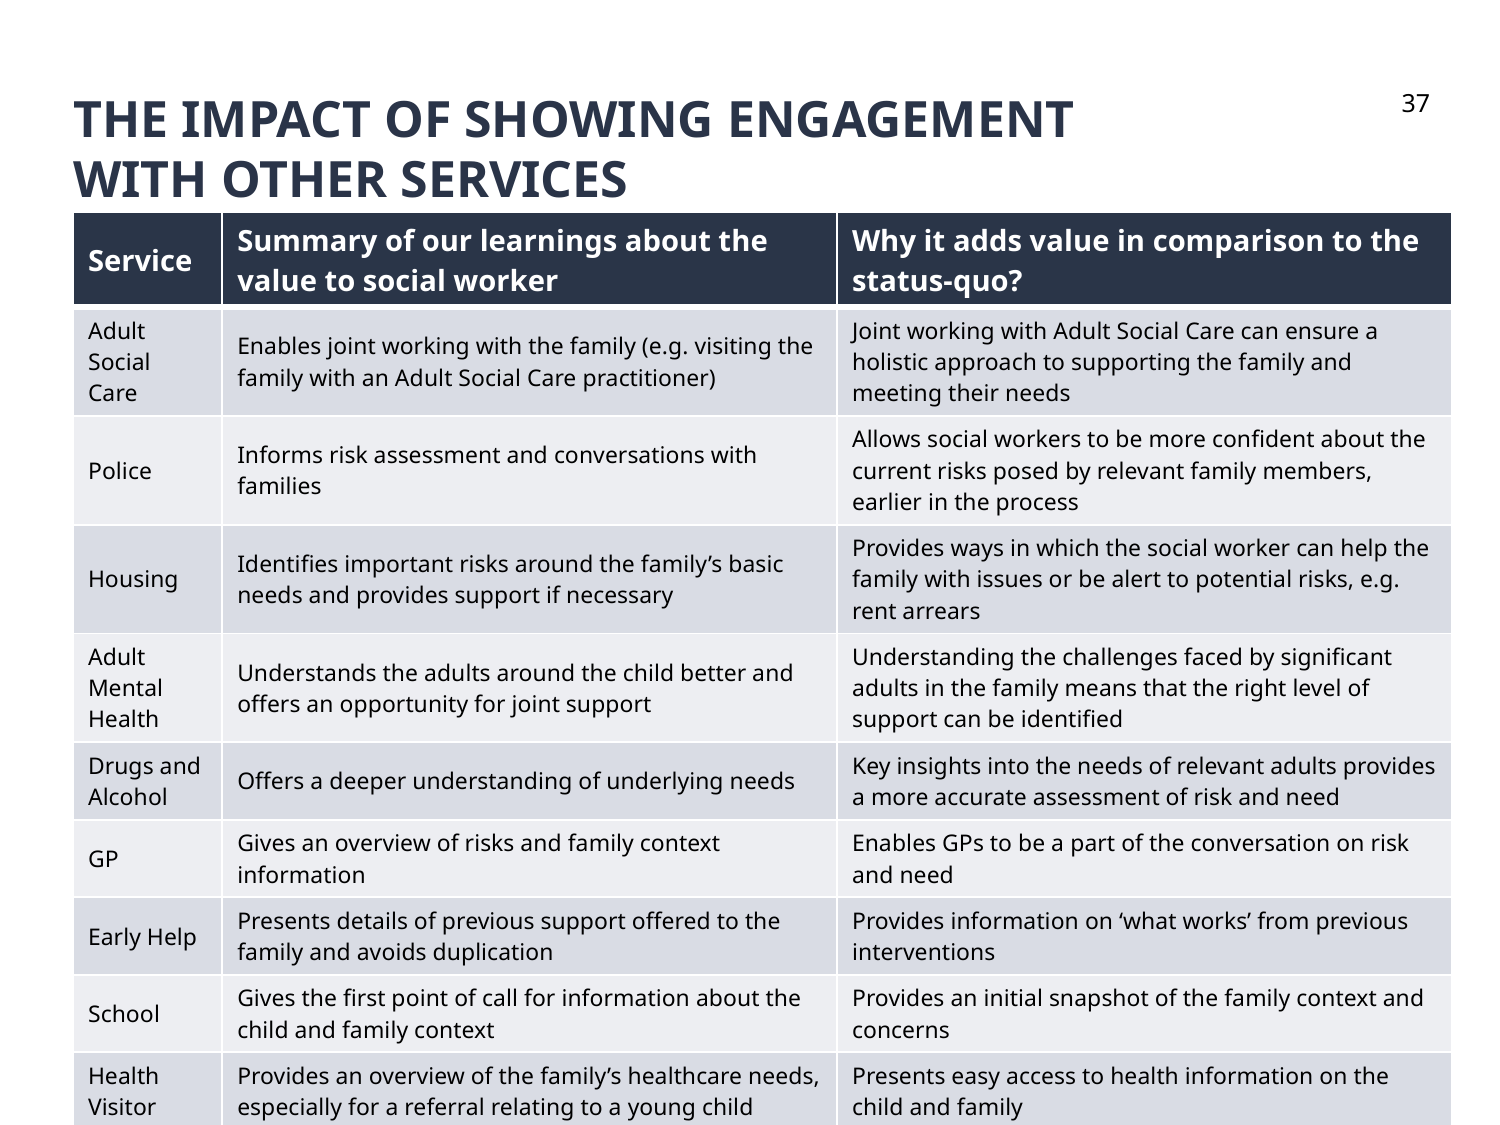

THE IMPACT OF SHOWING ENGAGEMENT
WITH OTHER SERVICES
| Service | Summary of our learnings about the value to social worker | Why it adds value in comparison to the status-quo? |
| --- | --- | --- |
| Adult Social Care | Enables joint working with the family (e.g. visiting the family with an Adult Social Care practitioner) | Joint working with Adult Social Care can ensure a holistic approach to supporting the family and meeting their needs |
| Police | Informs risk assessment and conversations with families | Allows social workers to be more confident about the current risks posed by relevant family members, earlier in the process |
| Housing | Identifies important risks around the family’s basic needs and provides support if necessary | Provides ways in which the social worker can help the family with issues or be alert to potential risks, e.g. rent arrears |
| Adult Mental Health | Understands the adults around the child better and offers an opportunity for joint support | Understanding the challenges faced by significant adults in the family means that the right level of support can be identified |
| Drugs and Alcohol | Offers a deeper understanding of underlying needs | Key insights into the needs of relevant adults provides a more accurate assessment of risk and need |
| GP | Gives an overview of risks and family context information | Enables GPs to be a part of the conversation on risk and need |
| Early Help | Presents details of previous support offered to the family and avoids duplication | Provides information on ‘what works’ from previous interventions |
| School | Gives the first point of call for information about the child and family context | Provides an initial snapshot of the family context and concerns |
| Health Visitor | Provides an overview of the family’s healthcare needs, especially for a referral relating to a young child | Presents easy access to health information on the child and family |
| Youth Offending Service | Imparts knowledge on risks relating to the child and the relevant family risk and protective factors | Facilitates joint working to address the key areas for concern and the support being offered |
| Young Carers | Helps to understand the child’s needs in the context of the family’s existing difficulties | Offers a clearer understanding of the child’s needs and existing support |